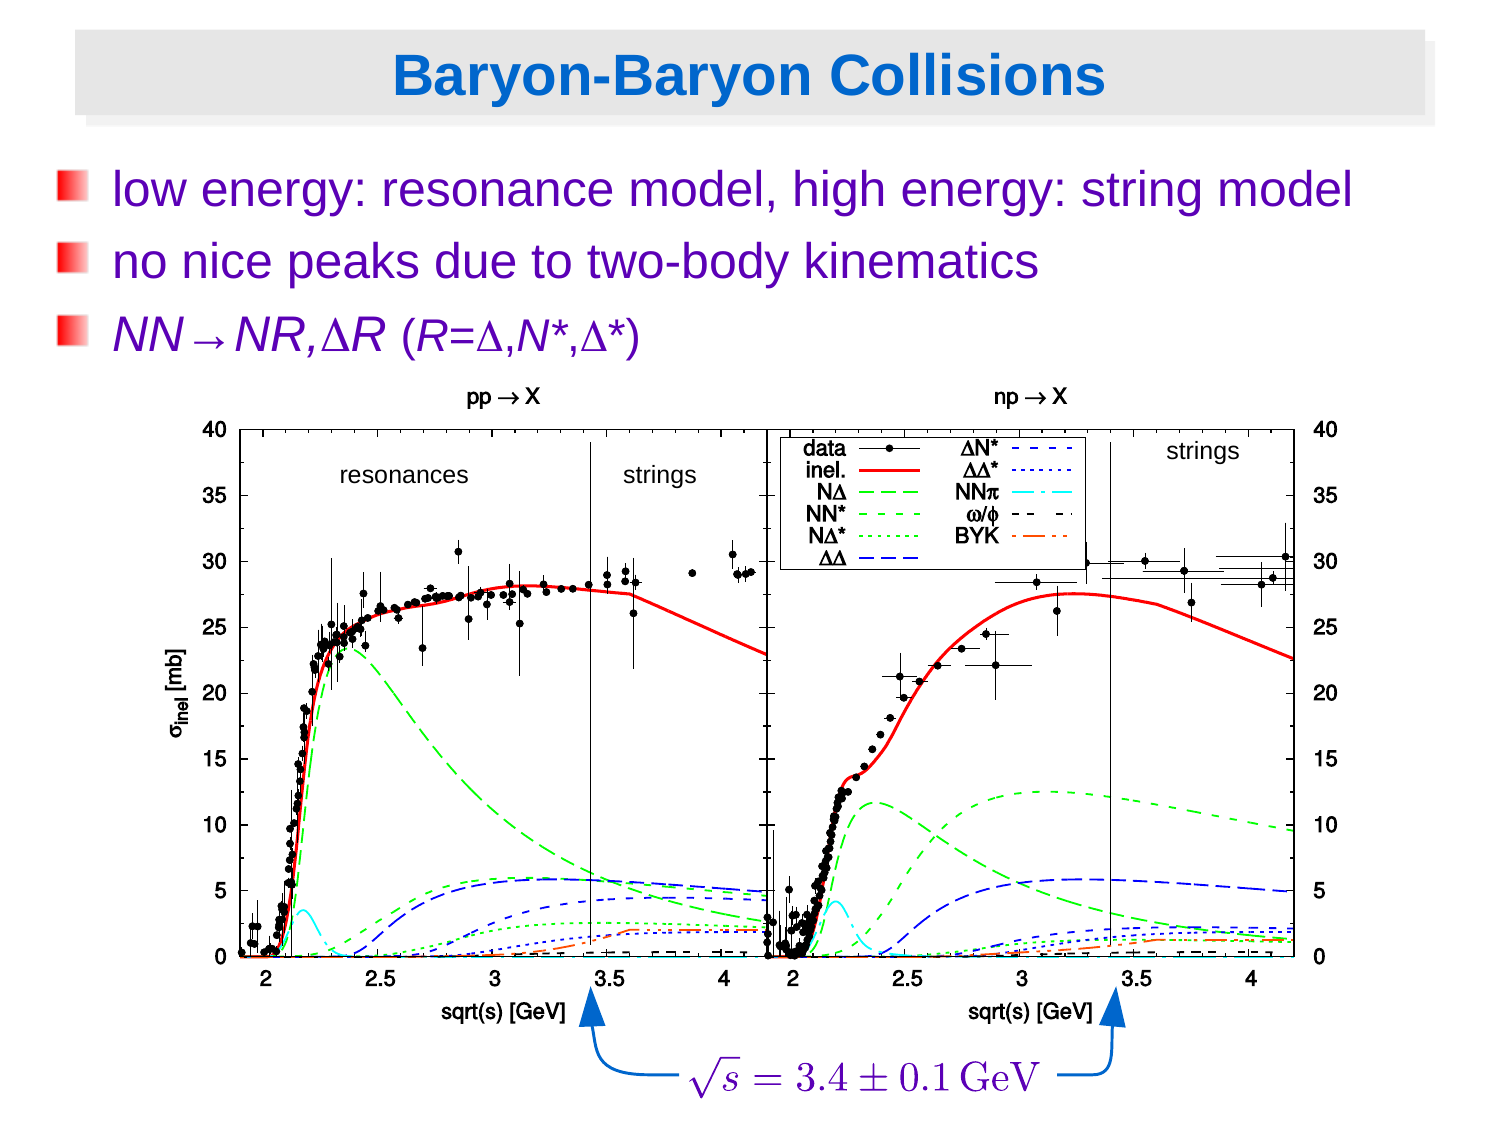

# Baryon-Baryon Collisions
low energy: resonance model, high energy: string model
no nice peaks due to two-body kinematics
NN→NR,DR (R=D,N*,D*)
strings
resonances
strings